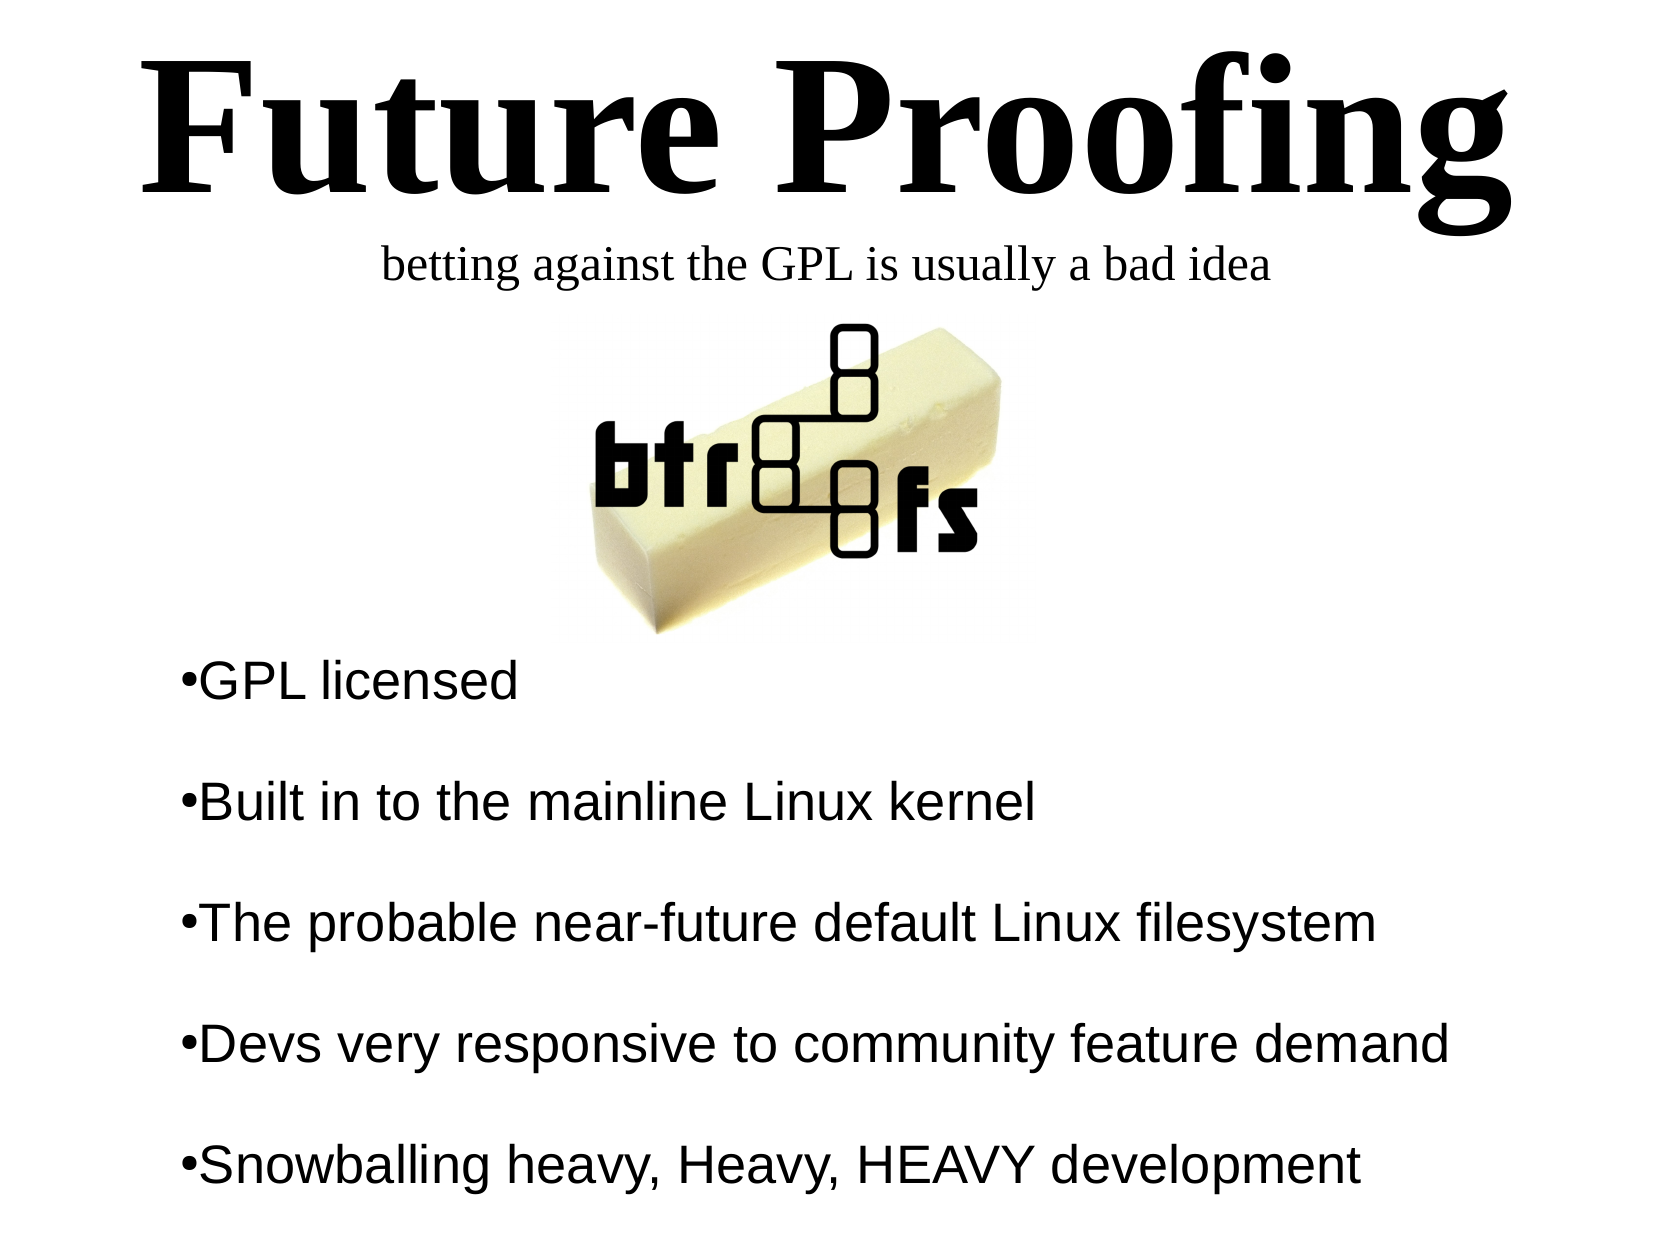

# Future Proofing betting against the GPL is usually a bad idea
| GPL licensed Built in to the mainline Linux kernel The probable near-future default Linux filesystem Devs very responsive to community feature demand Snowballing heavy, Heavy, HEAVY development |
| --- |